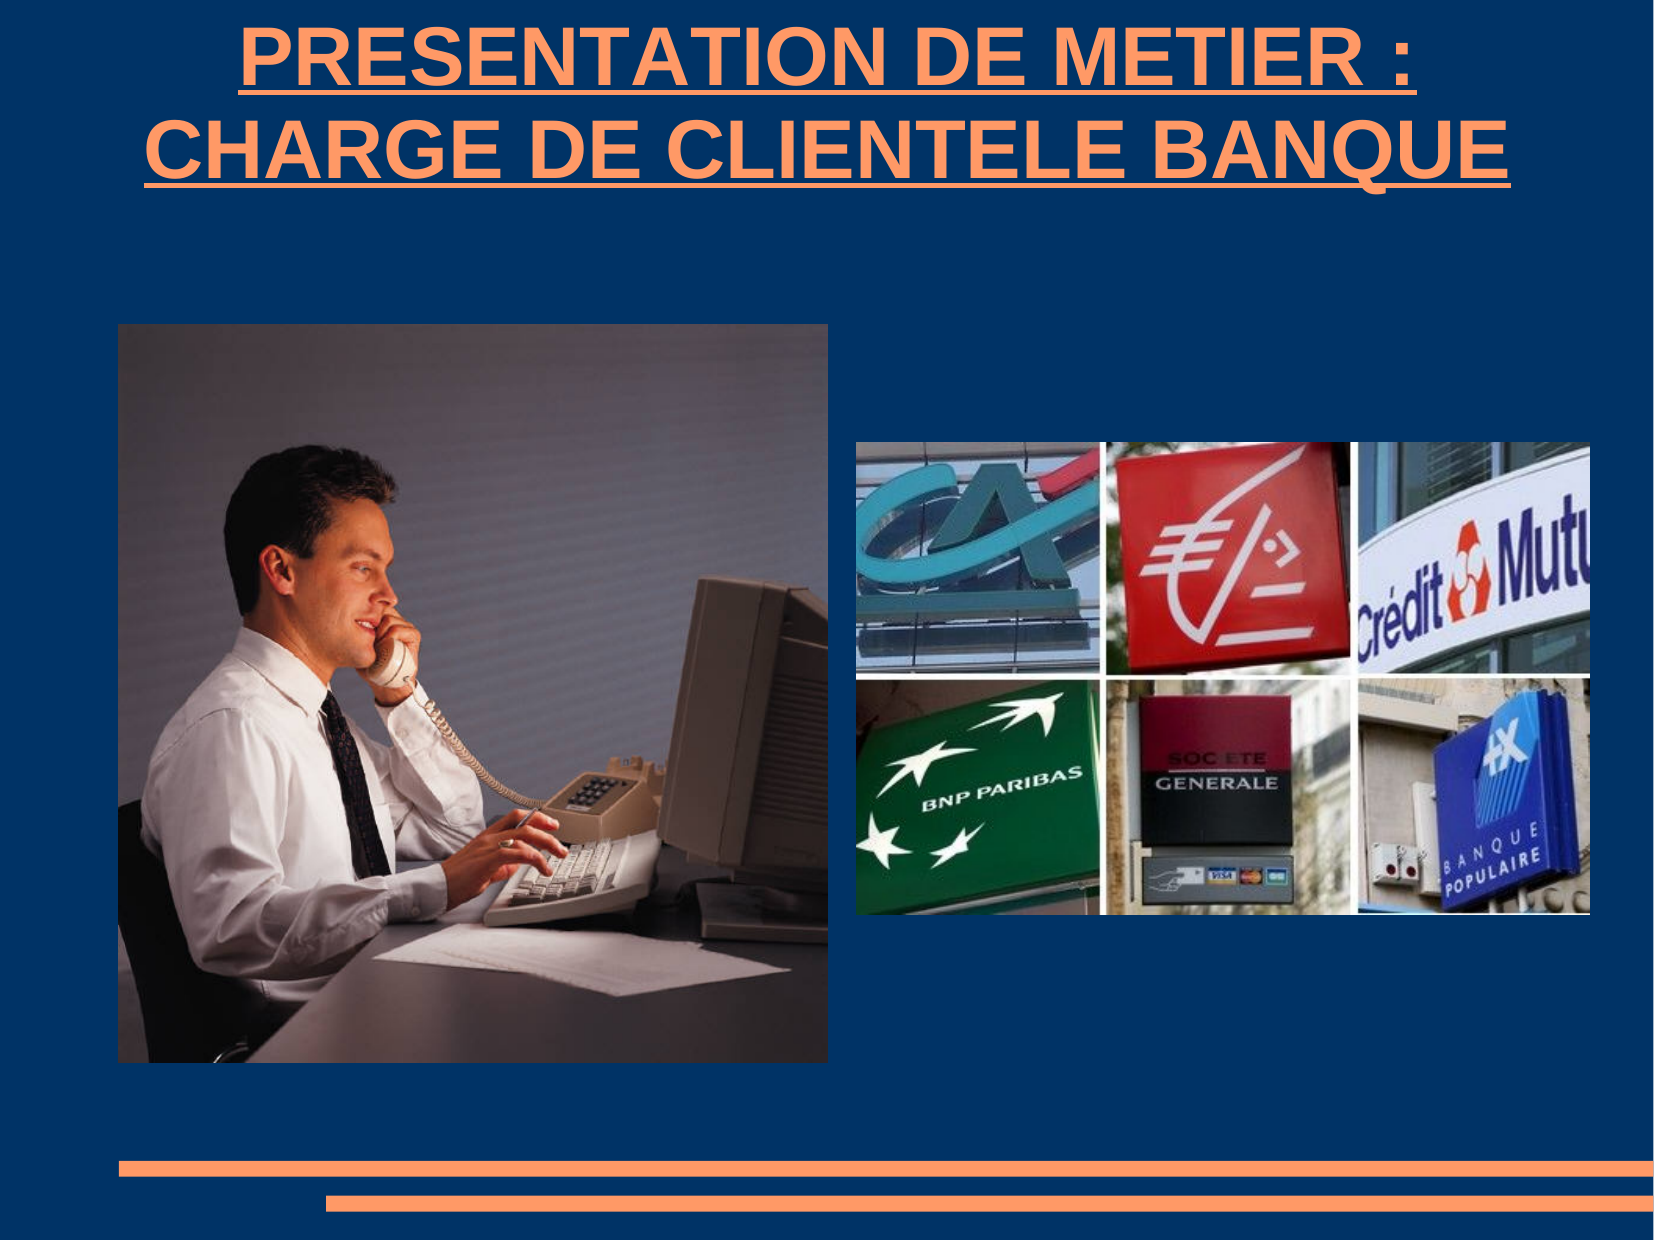

# PRESENTATION DE METIER : CHARGE DE CLIENTELE BANQUE